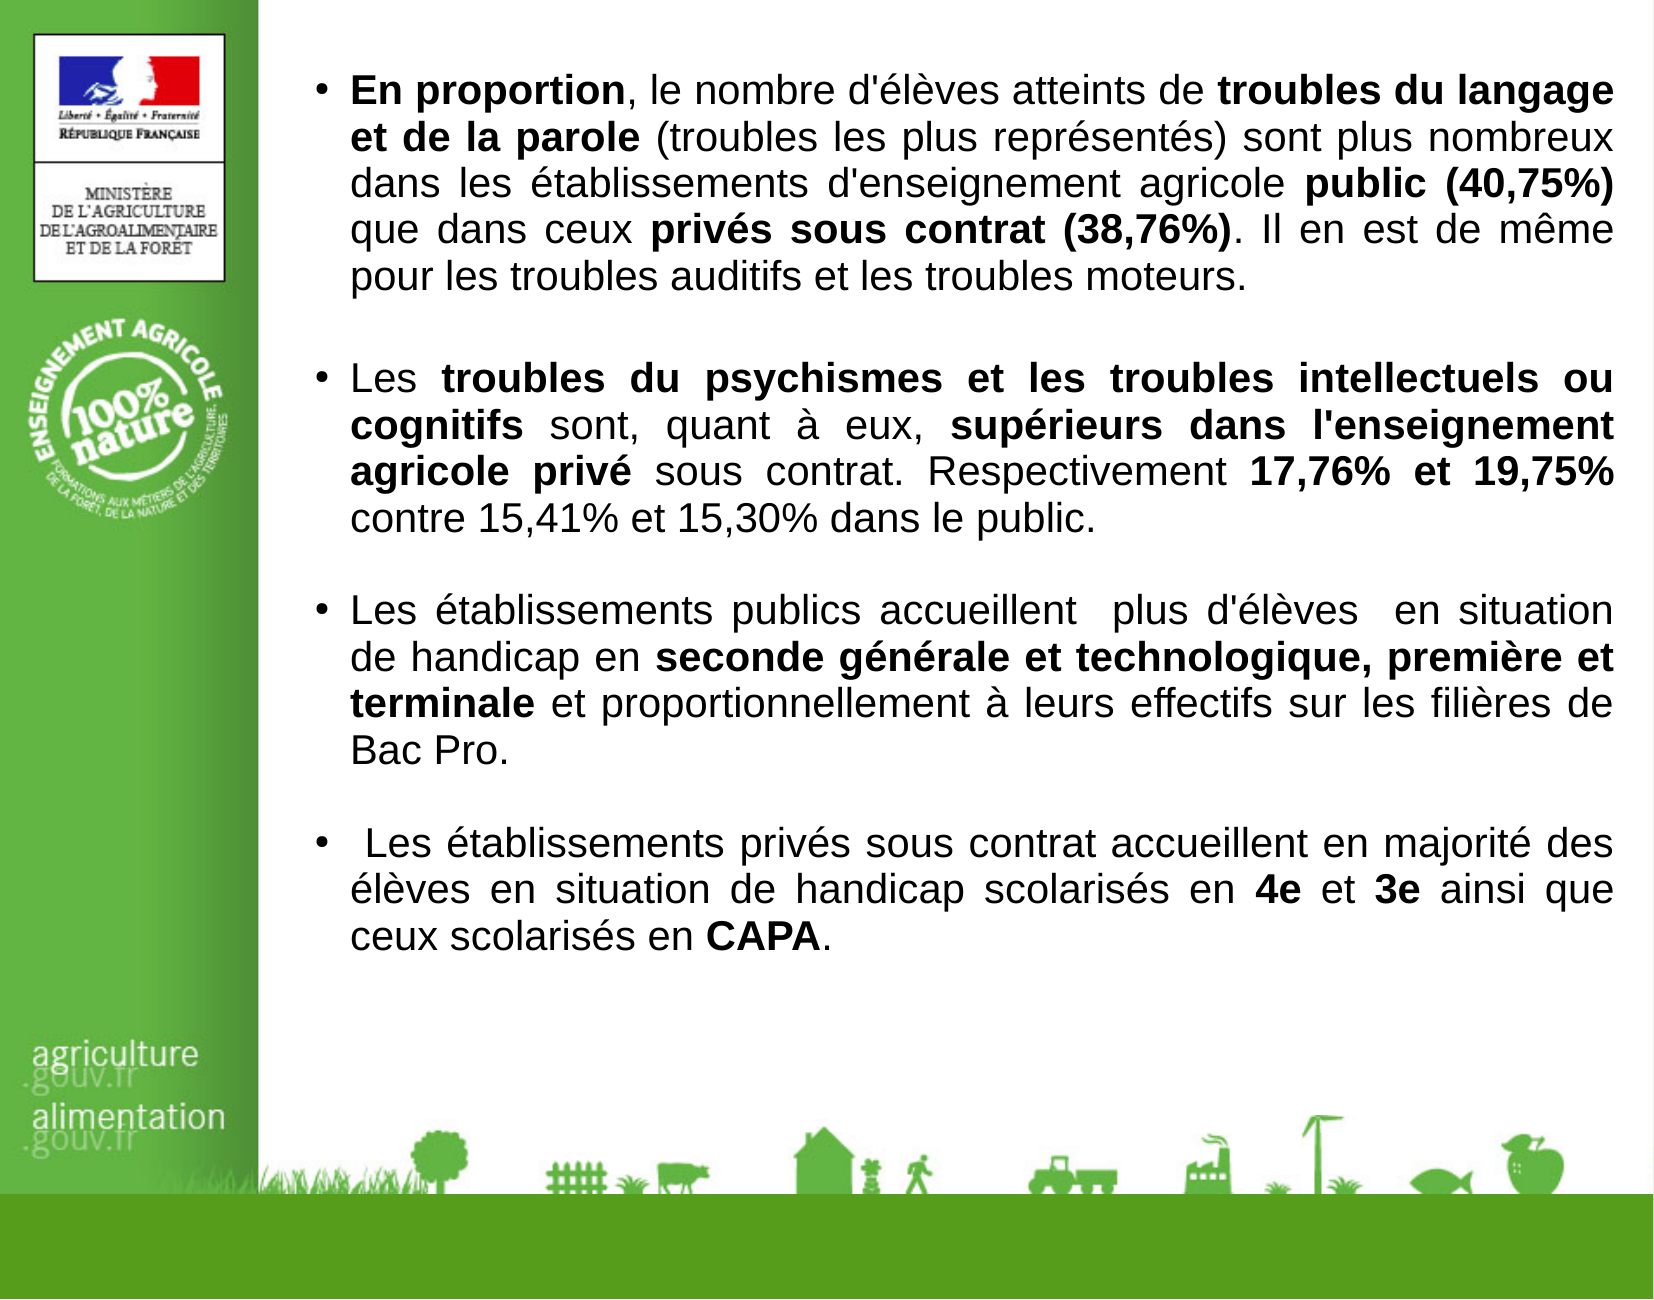

| En proportion, le nombre d'élèves atteints de troubles du langage et de la parole (troubles les plus représentés) sont plus nombreux dans les établissements d'enseignement agricole public (40,75%) que dans ceux privés sous contrat (38,76%). Il en est de même pour les troubles auditifs et les troubles moteurs. Les troubles du psychismes et les troubles intellectuels ou cognitifs sont, quant à eux, supérieurs dans l'enseignement agricole privé sous contrat. Respectivement 17,76% et 19,75% contre 15,41% et 15,30% dans le public. Les établissements publics accueillent plus d'élèves en situation de handicap en seconde générale et technologique, première et terminale et proportionnellement à leurs effectifs sur les filières de Bac Pro. Les établissements privés sous contrat accueillent en majorité des élèves en situation de handicap scolarisés en 4e et 3e ainsi que ceux scolarisés en CAPA. |
| --- |